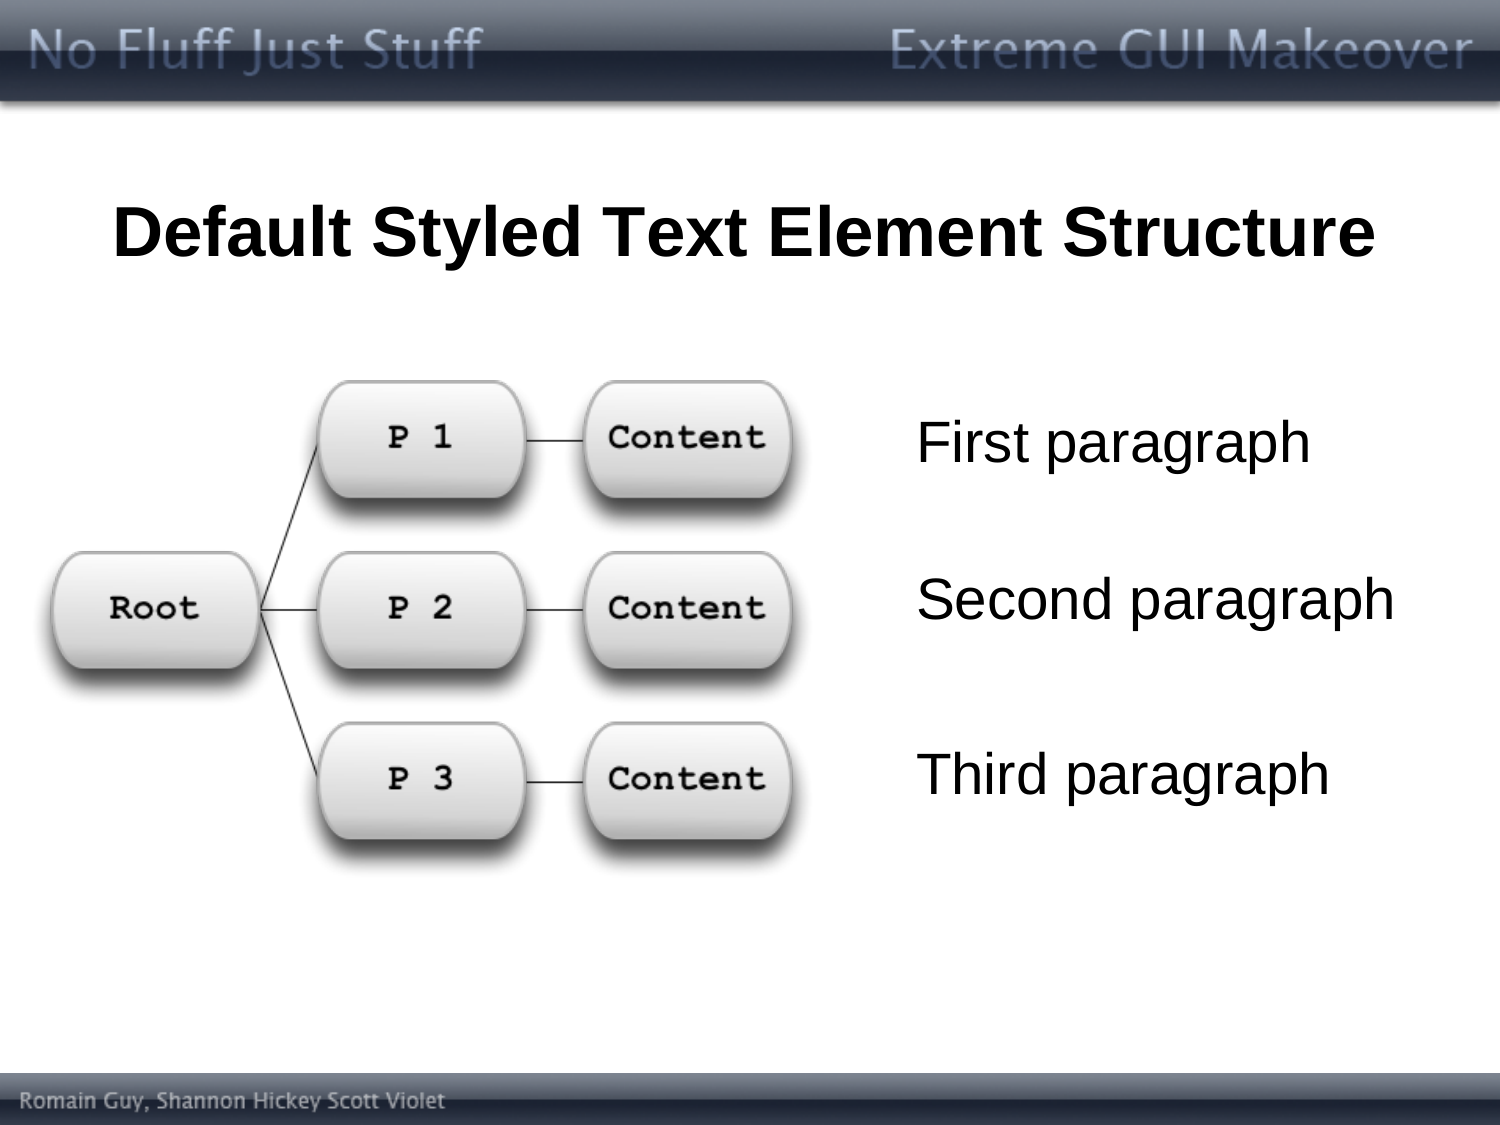

# Default Styled Text Element Structure
First paragraph
Second paragraph
Third paragraph